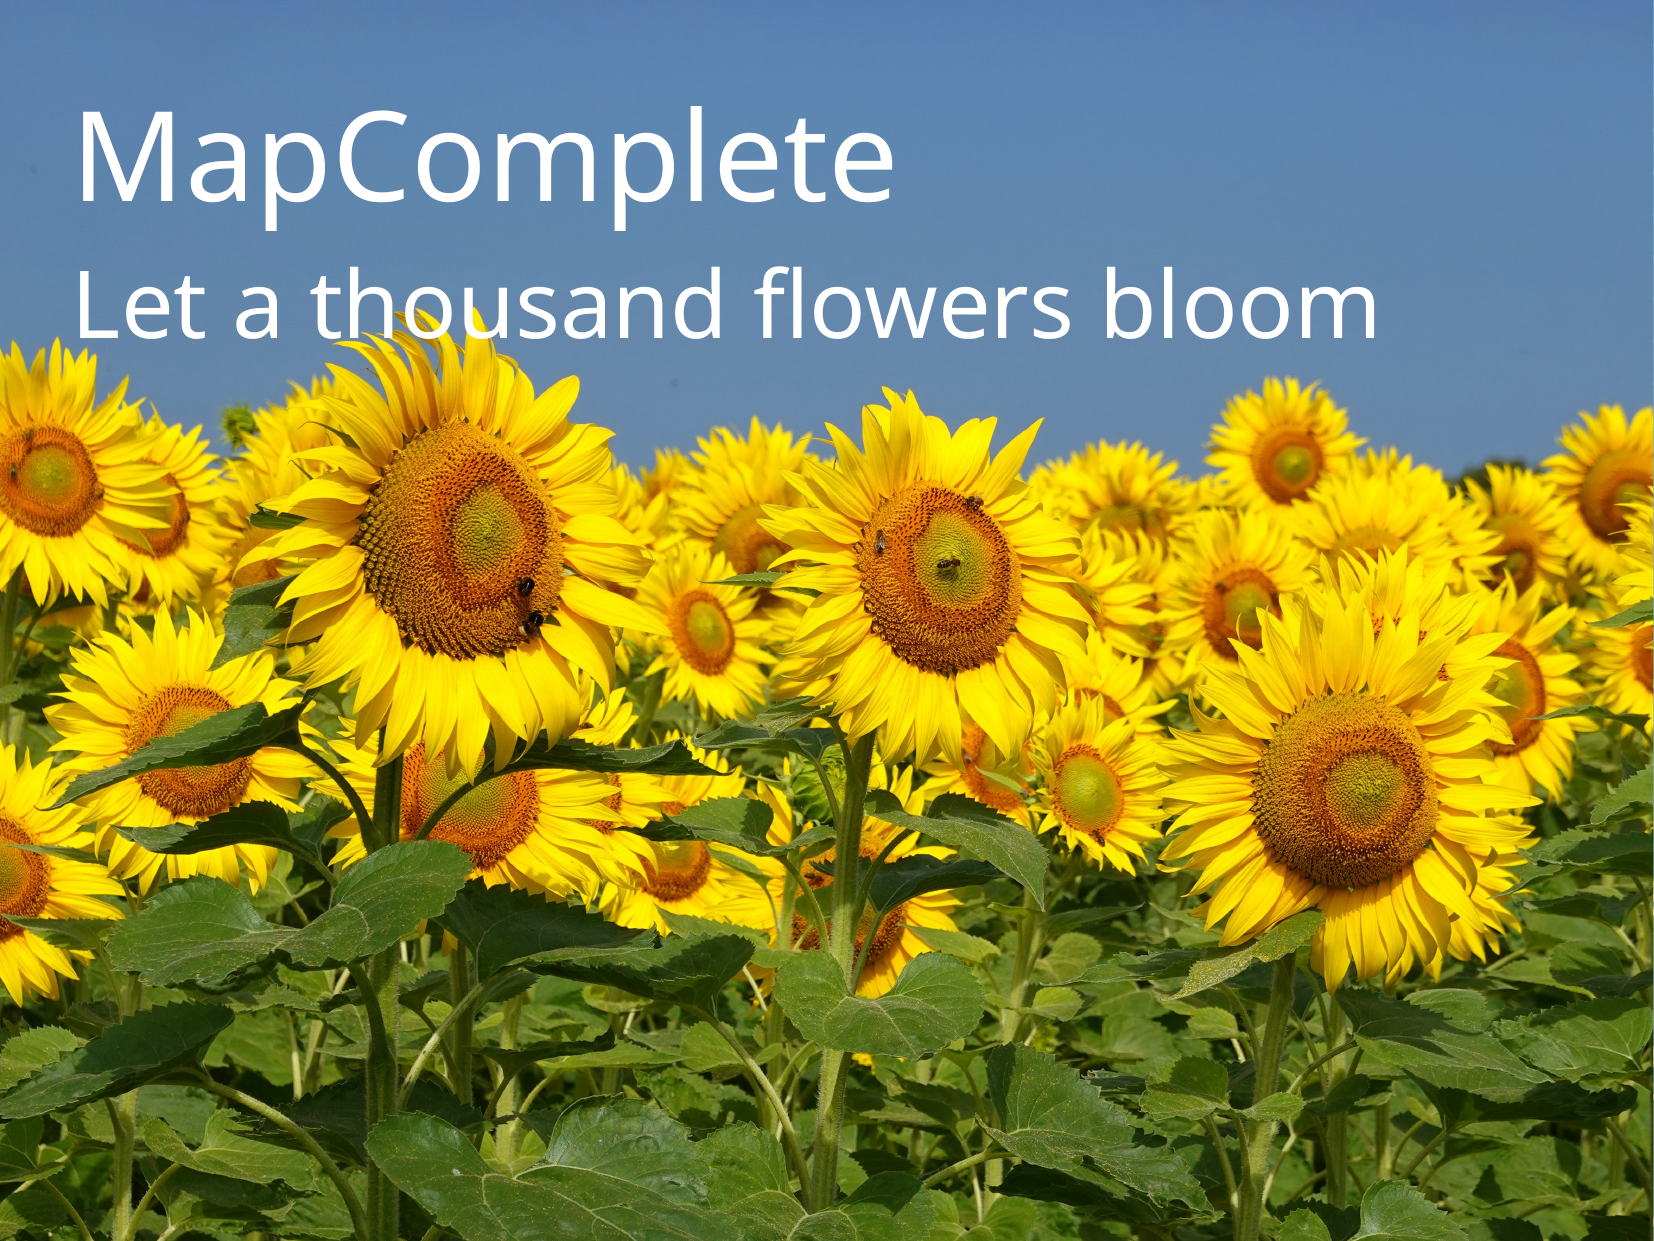

# MapComplete Let a thousand flowers bloom